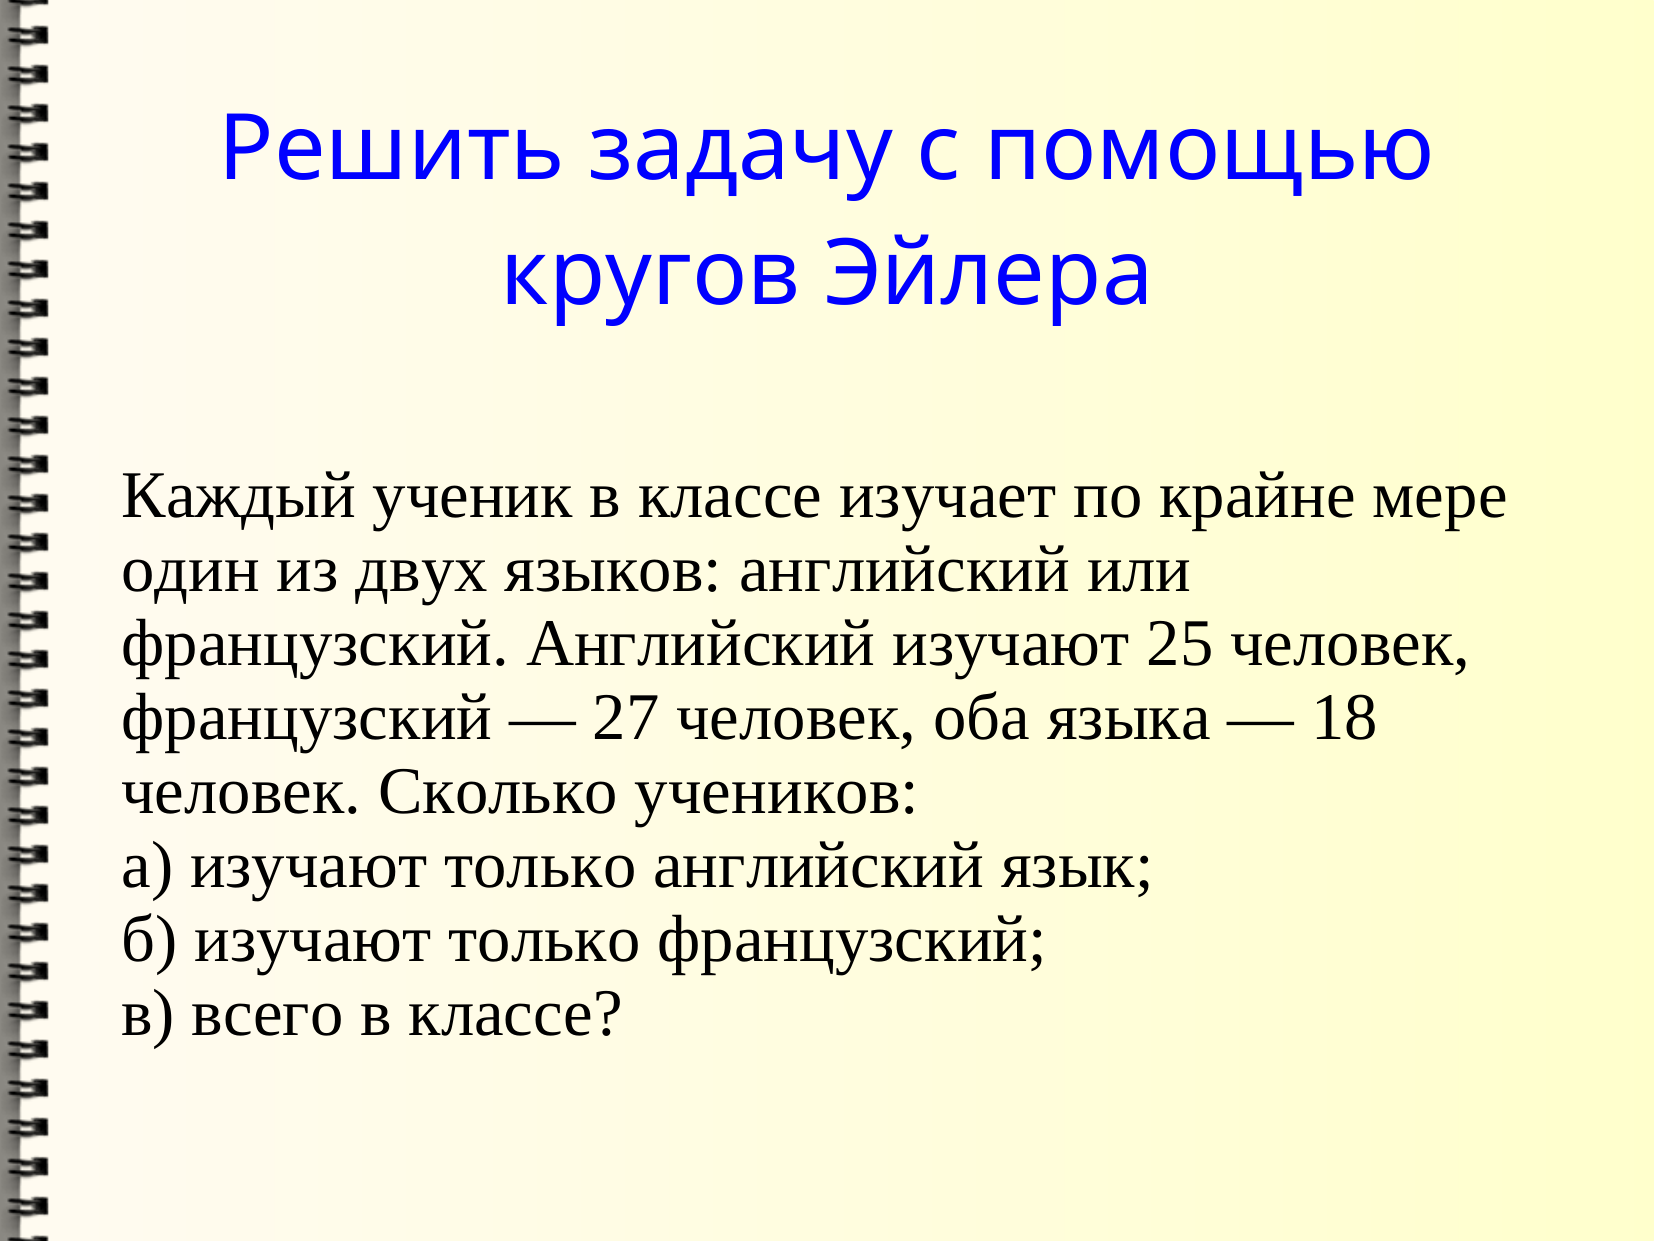

# Решить задачу с помощью кругов Эйлера
Каждый ученик в классе изучает по крайне мере один из двух языков: английский или французский. Английский изучают 25 человек, французский — 27 человек, оба языка — 18 человек. Сколько учеников:
а) изучают только английский язык;
б) изучают только французский;
в) всего в классе?